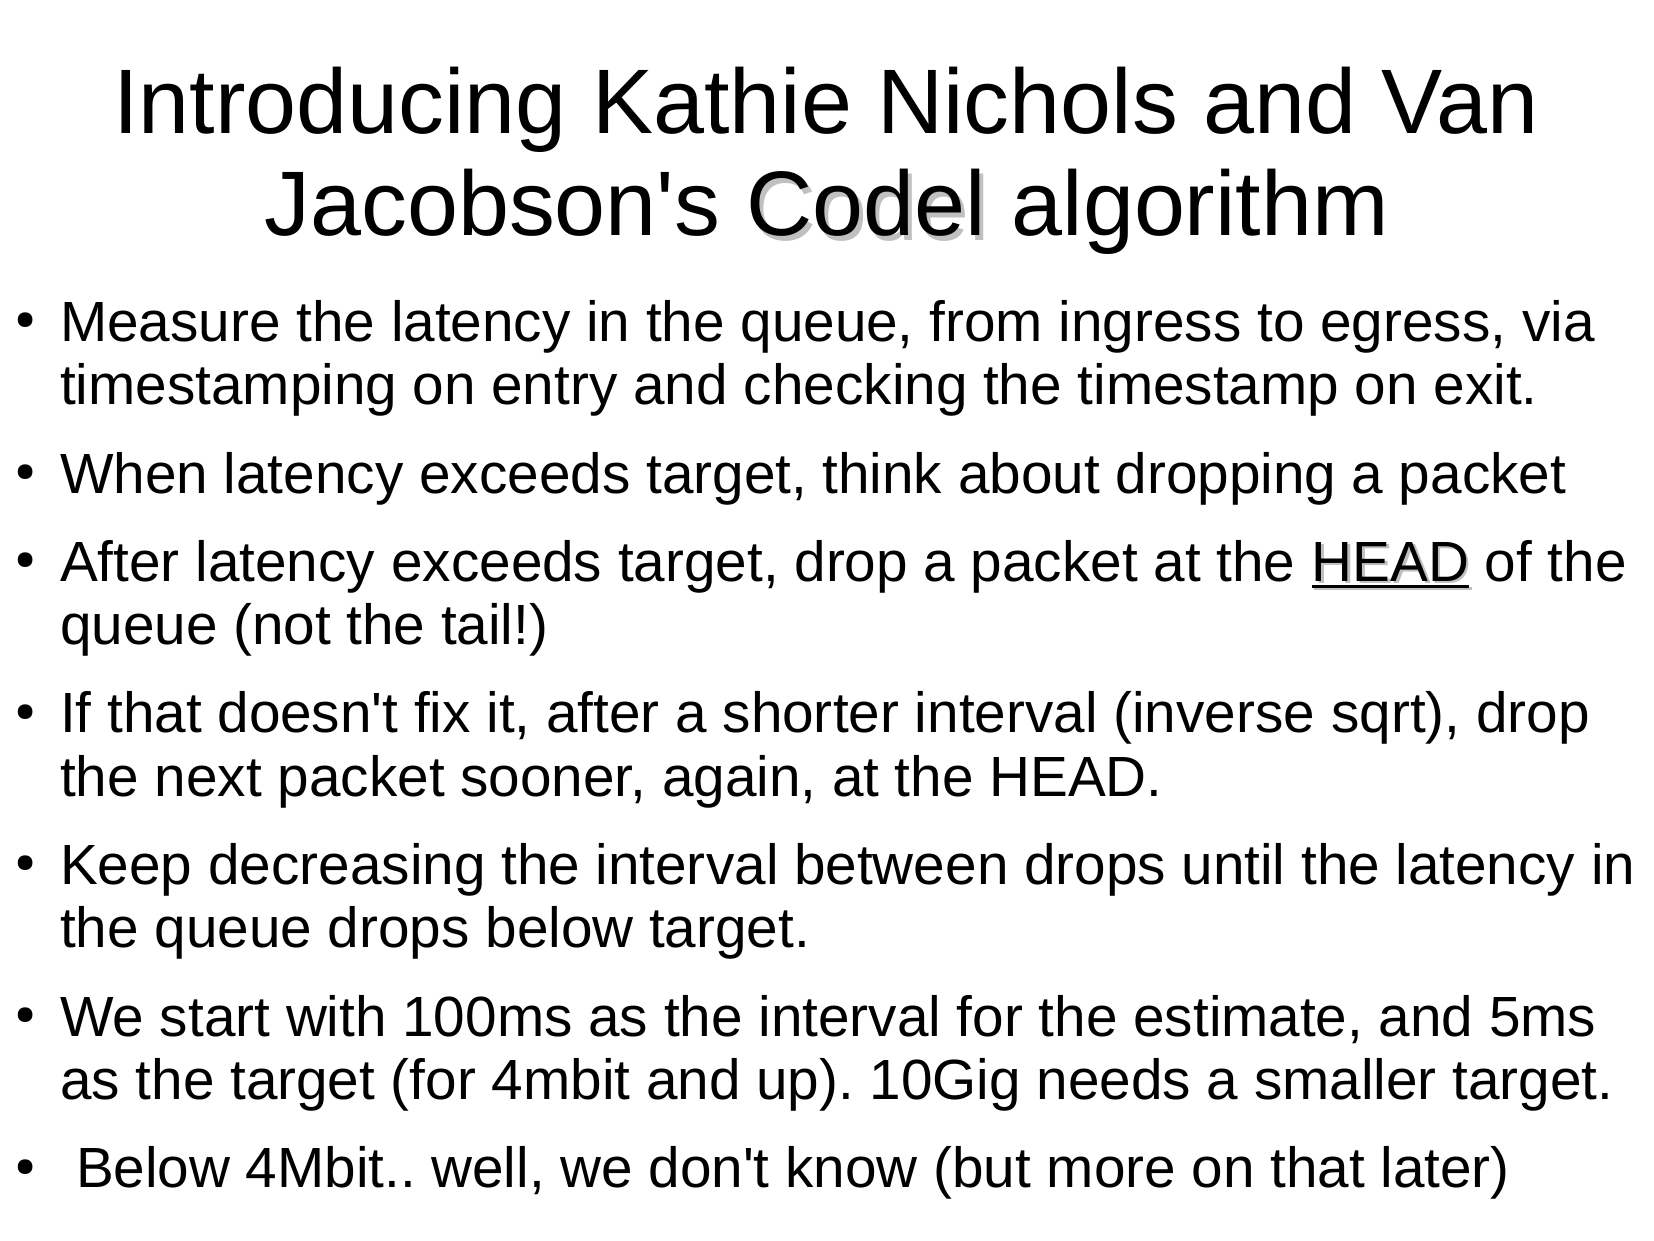

# Introducing Kathie Nichols and Van Jacobson's Codel algorithm
Measure the latency in the queue, from ingress to egress, via timestamping on entry and checking the timestamp on exit.
When latency exceeds target, think about dropping a packet
After latency exceeds target, drop a packet at the HEAD of the queue (not the tail!)
If that doesn't fix it, after a shorter interval (inverse sqrt), drop the next packet sooner, again, at the HEAD.
Keep decreasing the interval between drops until the latency in the queue drops below target.
We start with 100ms as the interval for the estimate, and 5ms as the target (for 4mbit and up). 10Gig needs a smaller target.
 Below 4Mbit.. well, we don't know (but more on that later)